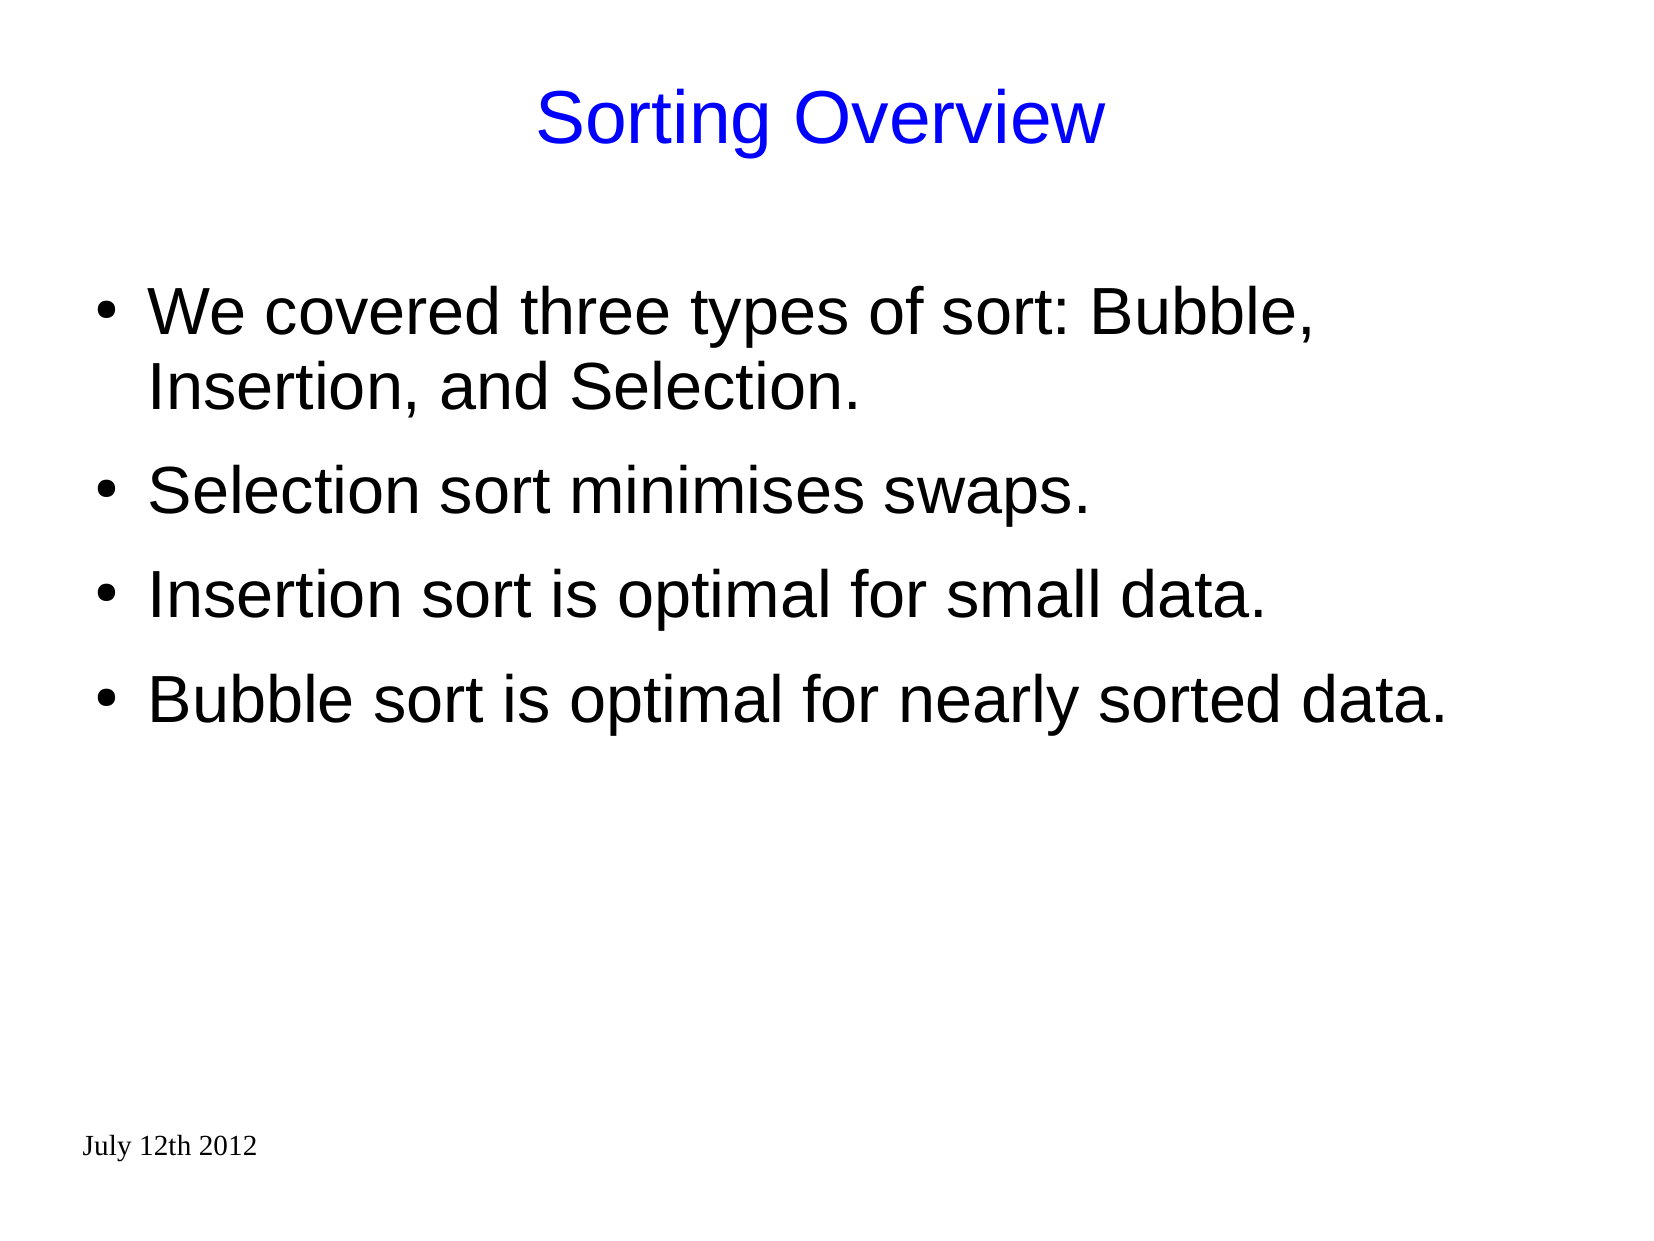

# Sorting Overview
We covered three types of sort: Bubble, Insertion, and Selection.
Selection sort minimises swaps.
Insertion sort is optimal for small data.
Bubble sort is optimal for nearly sorted data.
July 12th 2012